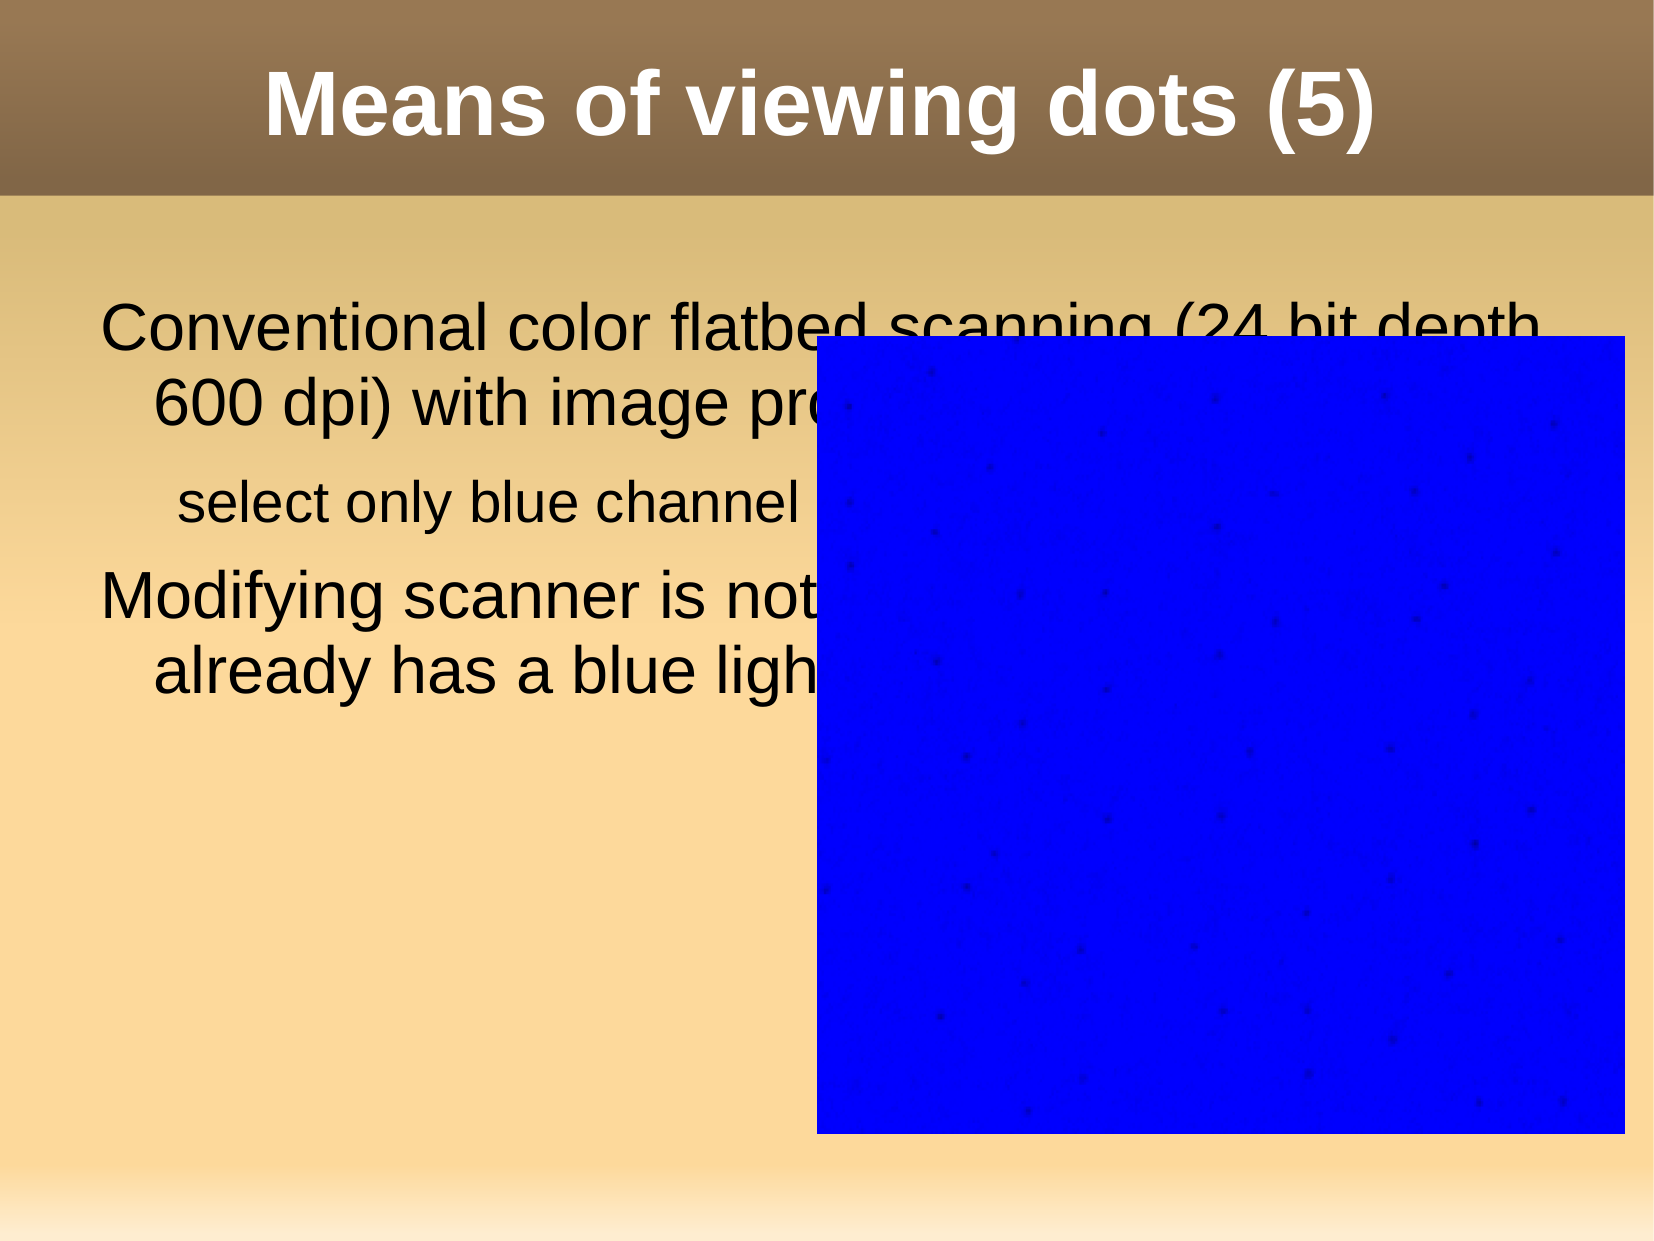

# Means of viewing dots (5)
Conventional color flatbed scanning (24 bit depth, 600 dpi) with image processing
select only blue channel in image
Modifying scanner is not necessary, because it already has a blue light